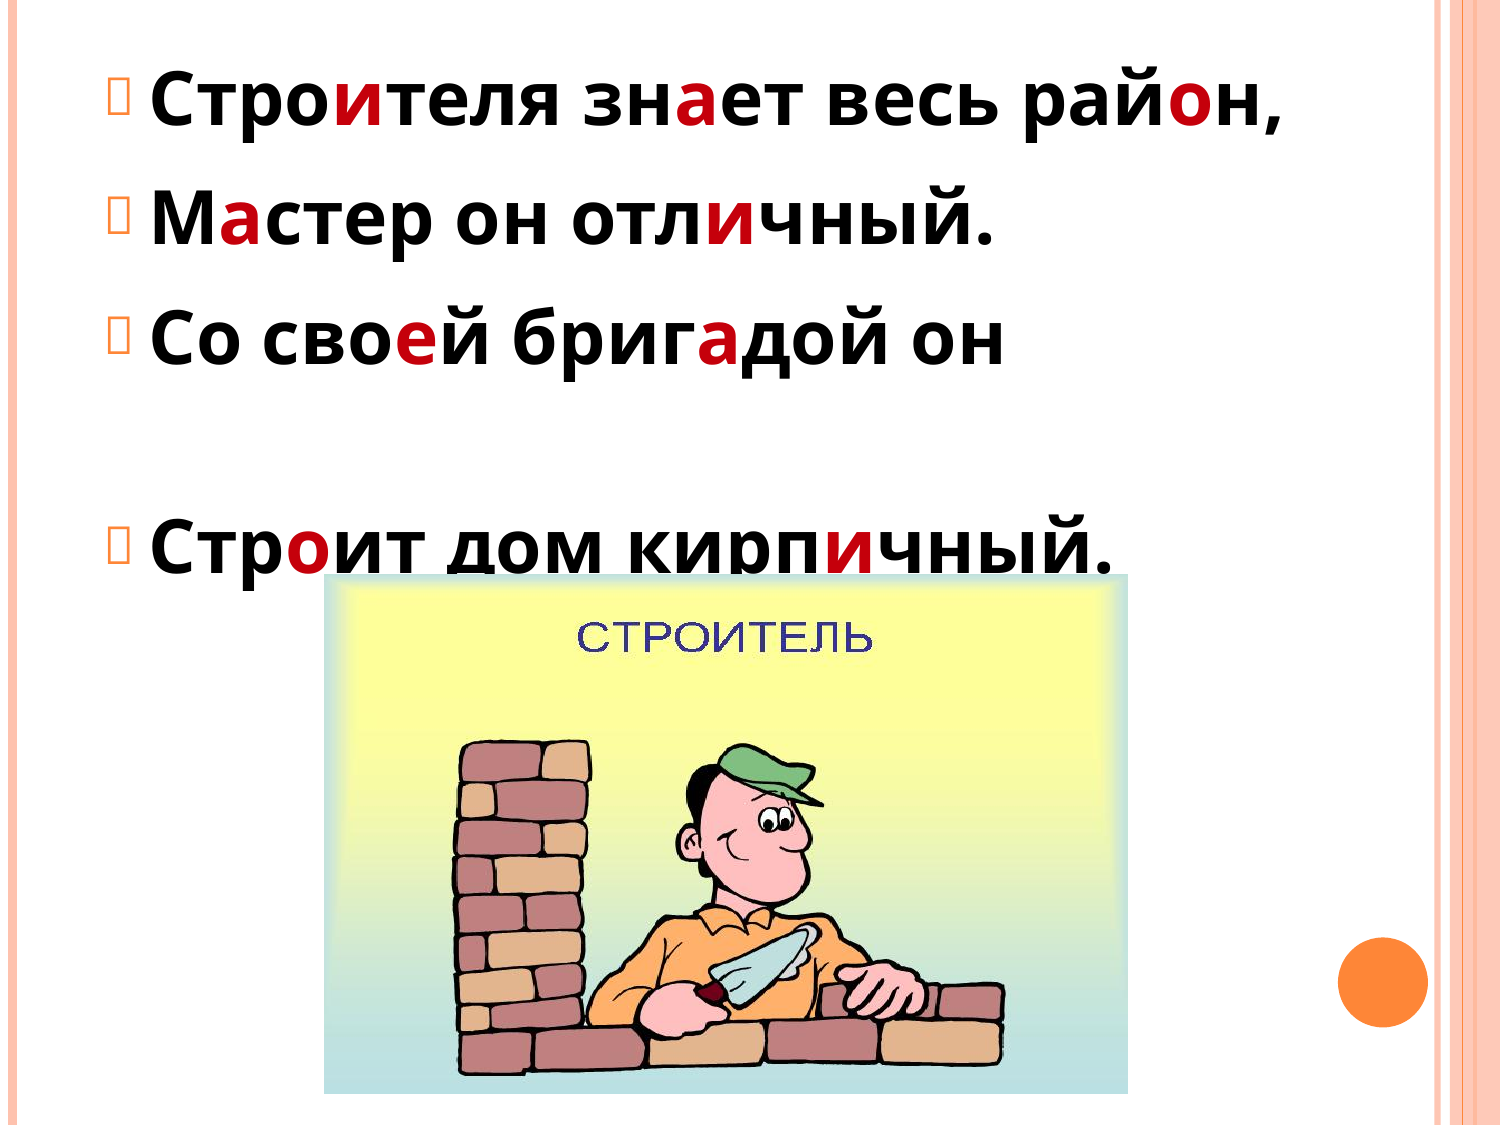

Строителя знает весь район,
Мастер он отличный.
Со своей бригадой он
Строит дом кирпичный.
#